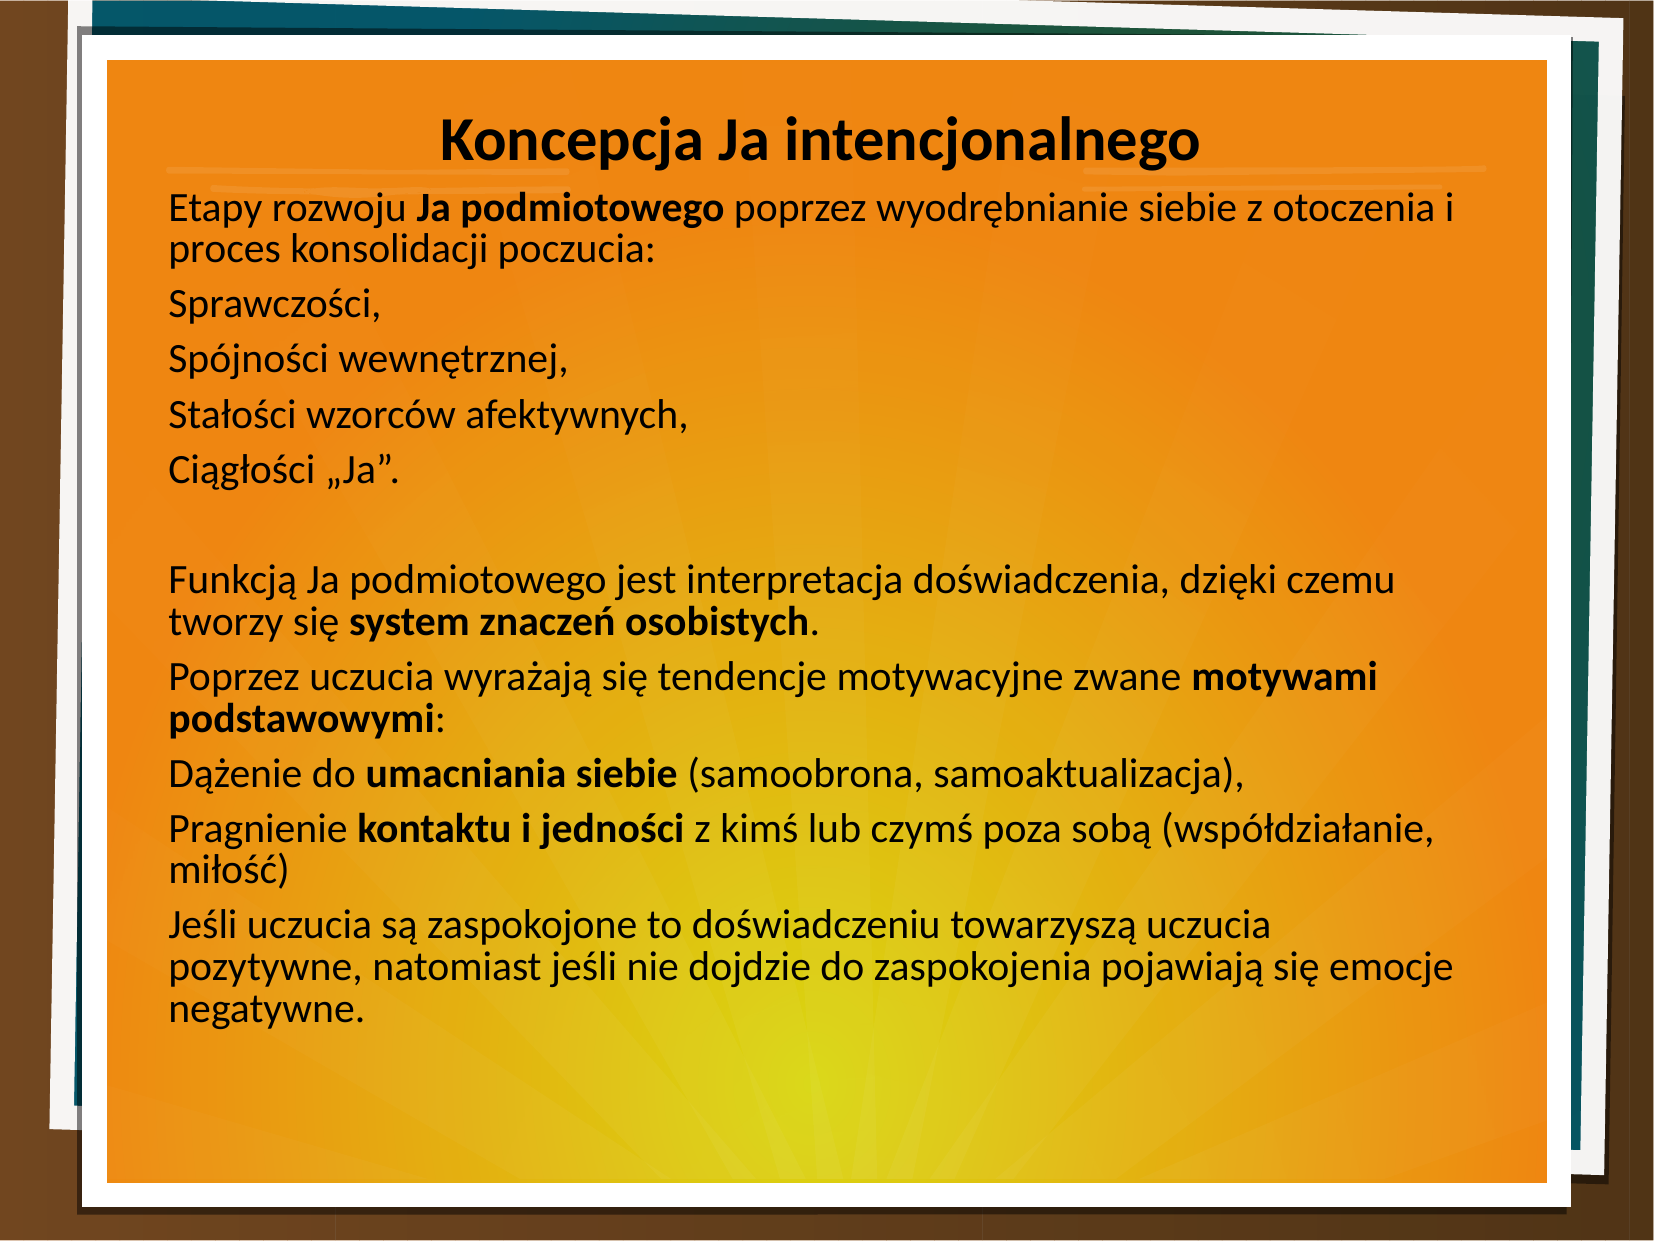

Koncepcja Ja intencjonalnego
Etapy rozwoju Ja podmiotowego poprzez wyodrębnianie siebie z otoczenia i proces konsolidacji poczucia:
Sprawczości,
Spójności wewnętrznej,
Stałości wzorców afektywnych,
Ciągłości „Ja”.
Funkcją Ja podmiotowego jest interpretacja doświadczenia, dzięki czemu tworzy się system znaczeń osobistych.
Poprzez uczucia wyrażają się tendencje motywacyjne zwane motywami podstawowymi:
Dążenie do umacniania siebie (samoobrona, samoaktualizacja),
Pragnienie kontaktu i jedności z kimś lub czymś poza sobą (współdziałanie, miłość)
Jeśli uczucia są zaspokojone to doświadczeniu towarzyszą uczucia pozytywne, natomiast jeśli nie dojdzie do zaspokojenia pojawiają się emocje negatywne.